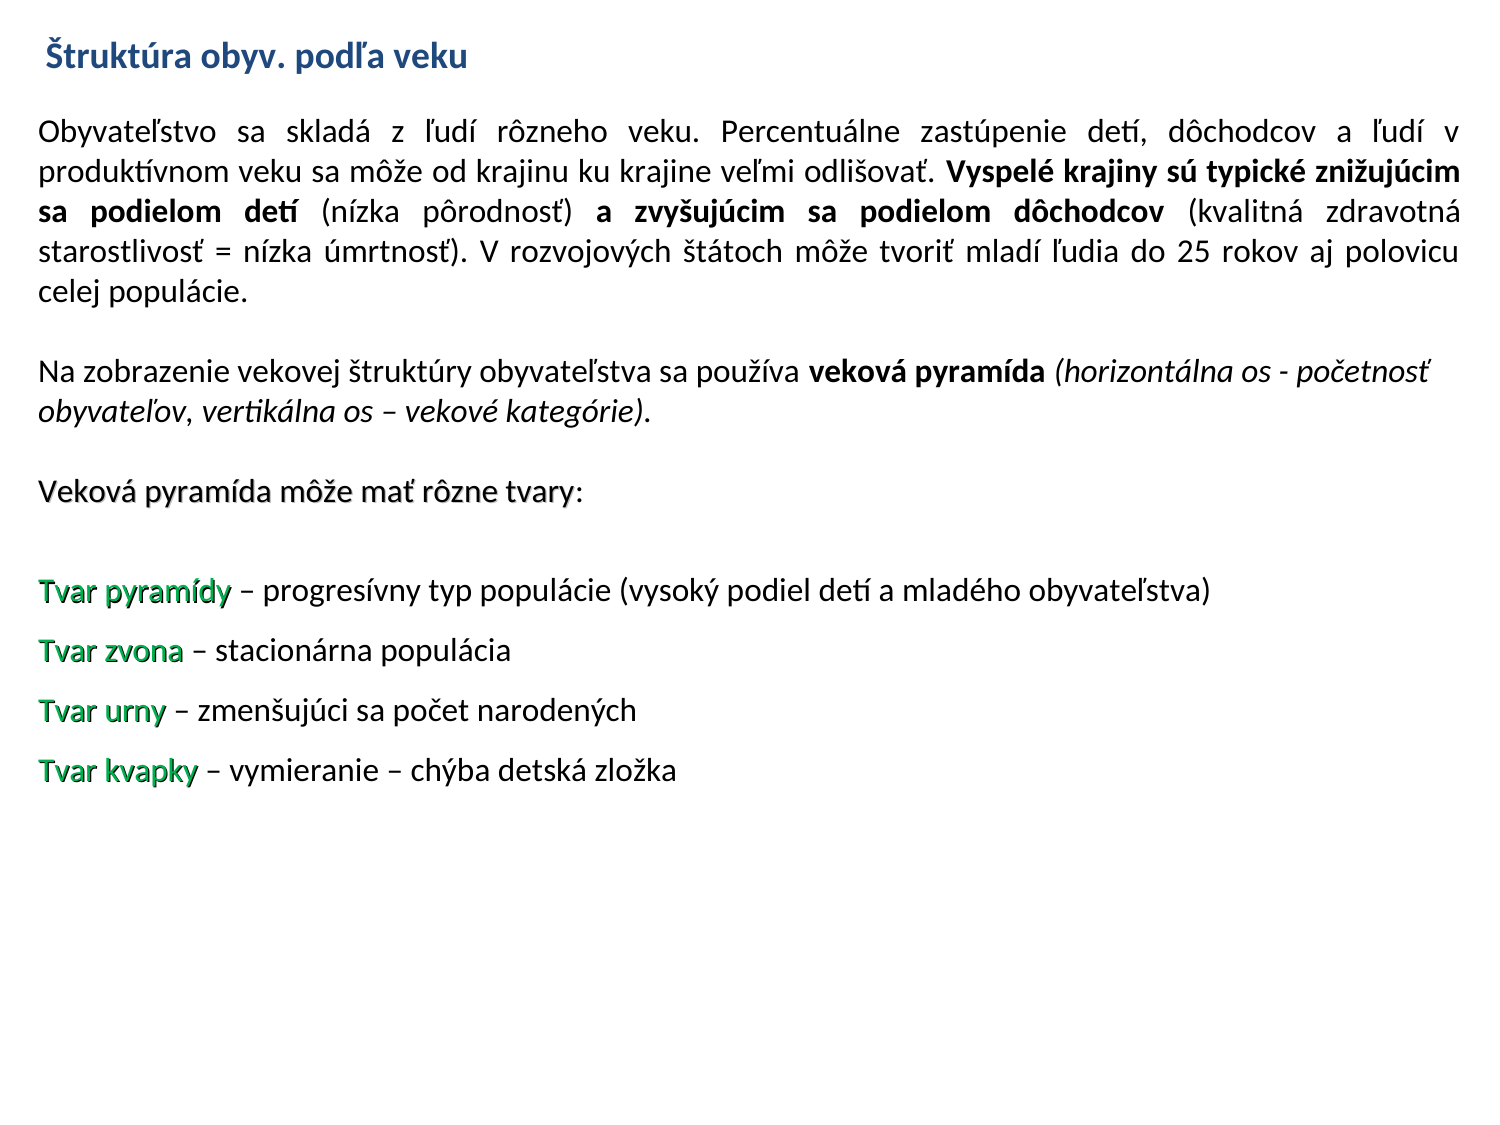

Štruktúra obyv. podľa veku
Obyvateľstvo sa skladá z ľudí rôzneho veku. Percentuálne zastúpenie detí, dôchodcov a ľudí v produktívnom veku sa môže od krajinu ku krajine veľmi odlišovať. Vyspelé krajiny sú typické znižujúcim sa podielom detí (nízka pôrodnosť) a zvyšujúcim sa podielom dôchodcov (kvalitná zdravotná starostlivosť = nízka úmrtnosť). V rozvojových štátoch môže tvoriť mladí ľudia do 25 rokov aj polovicu celej populácie.
Na zobrazenie vekovej štruktúry obyvateľstva sa používa veková pyramída (horizontálna os - početnosť obyvateľov, vertikálna os – vekové kategórie).
Veková pyramída môže mať rôzne tvary:
Tvar pyramídy – progresívny typ populácie (vysoký podiel detí a mladého obyvateľstva)
Tvar zvona – stacionárna populácia
Tvar urny – zmenšujúci sa počet narodených
Tvar kvapky – vymieranie – chýba detská zložka